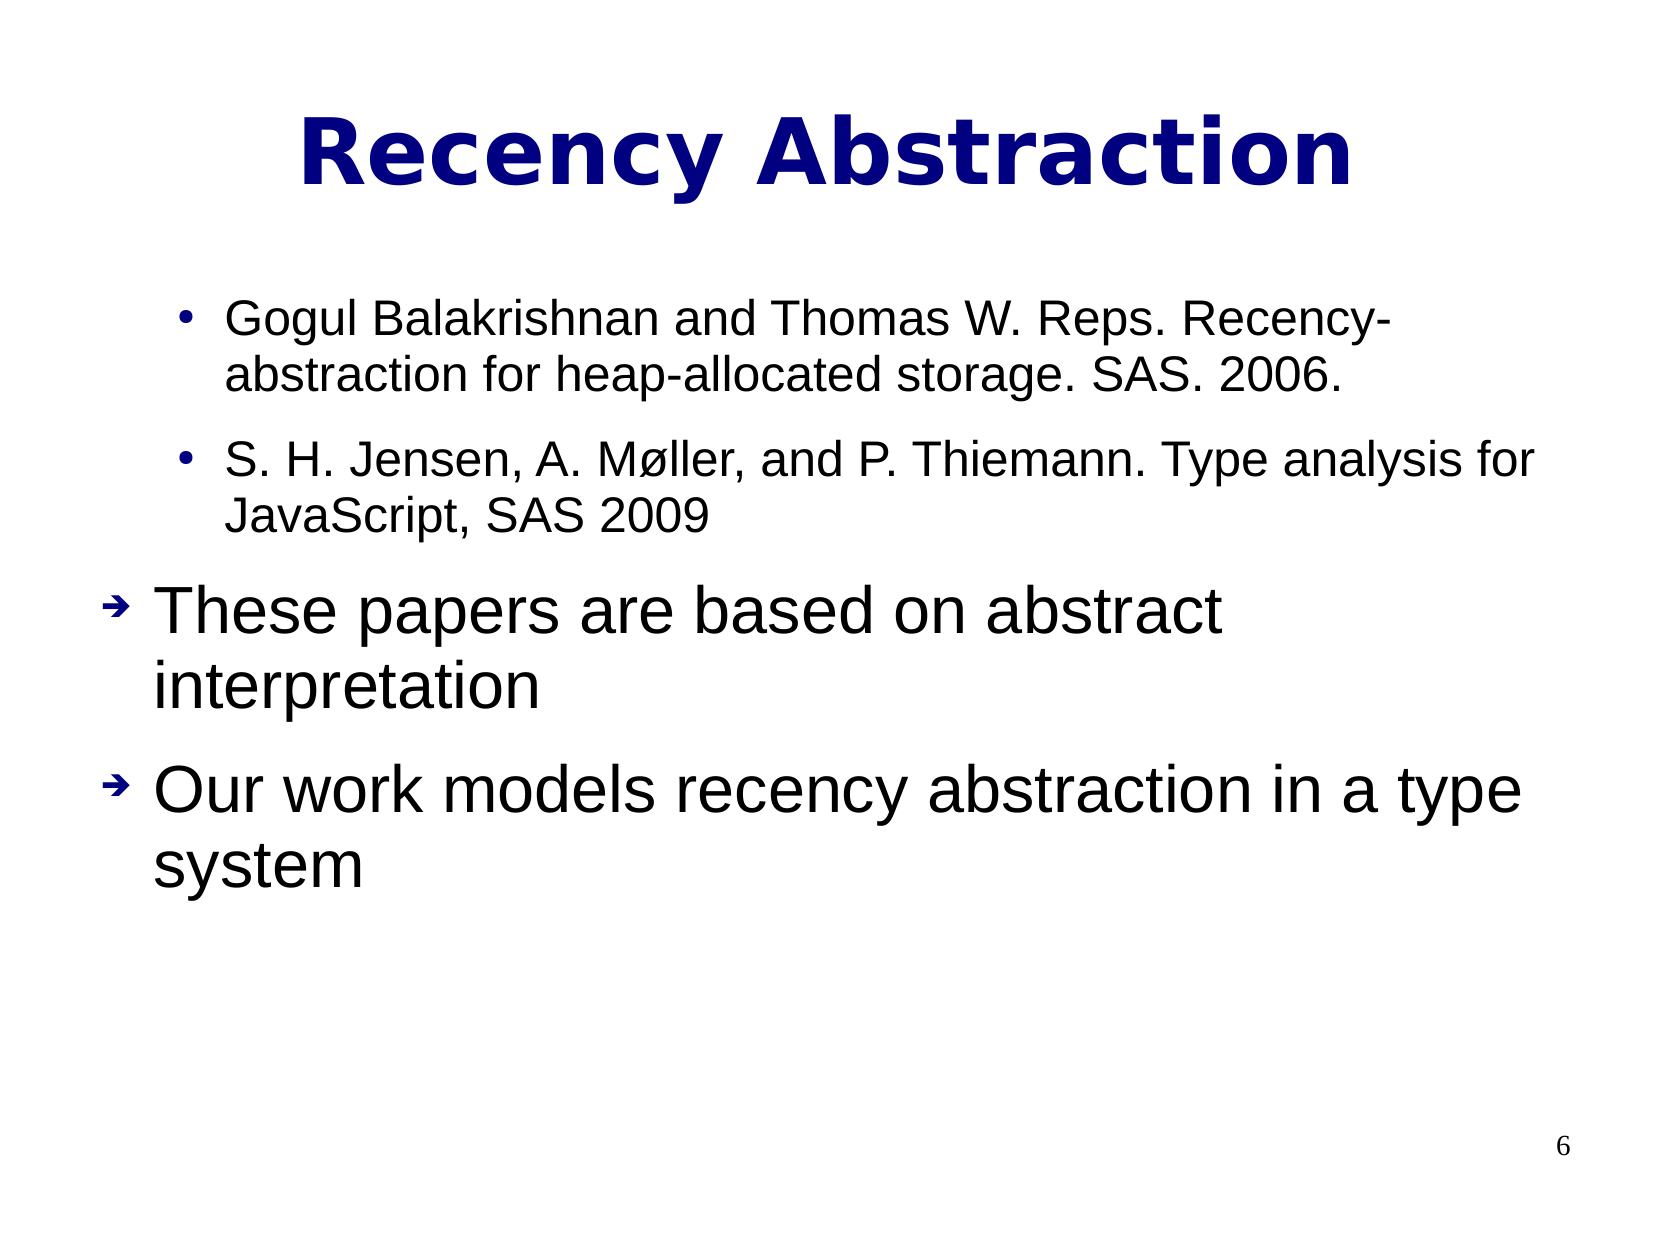

# Recency Abstraction
Gogul Balakrishnan and Thomas W. Reps. Recency-abstraction for heap-allocated storage. SAS. 2006.
S. H. Jensen, A. Møller, and P. Thiemann. Type analysis for JavaScript, SAS 2009
These papers are based on abstract interpretation
Our work models recency abstraction in a type system
6